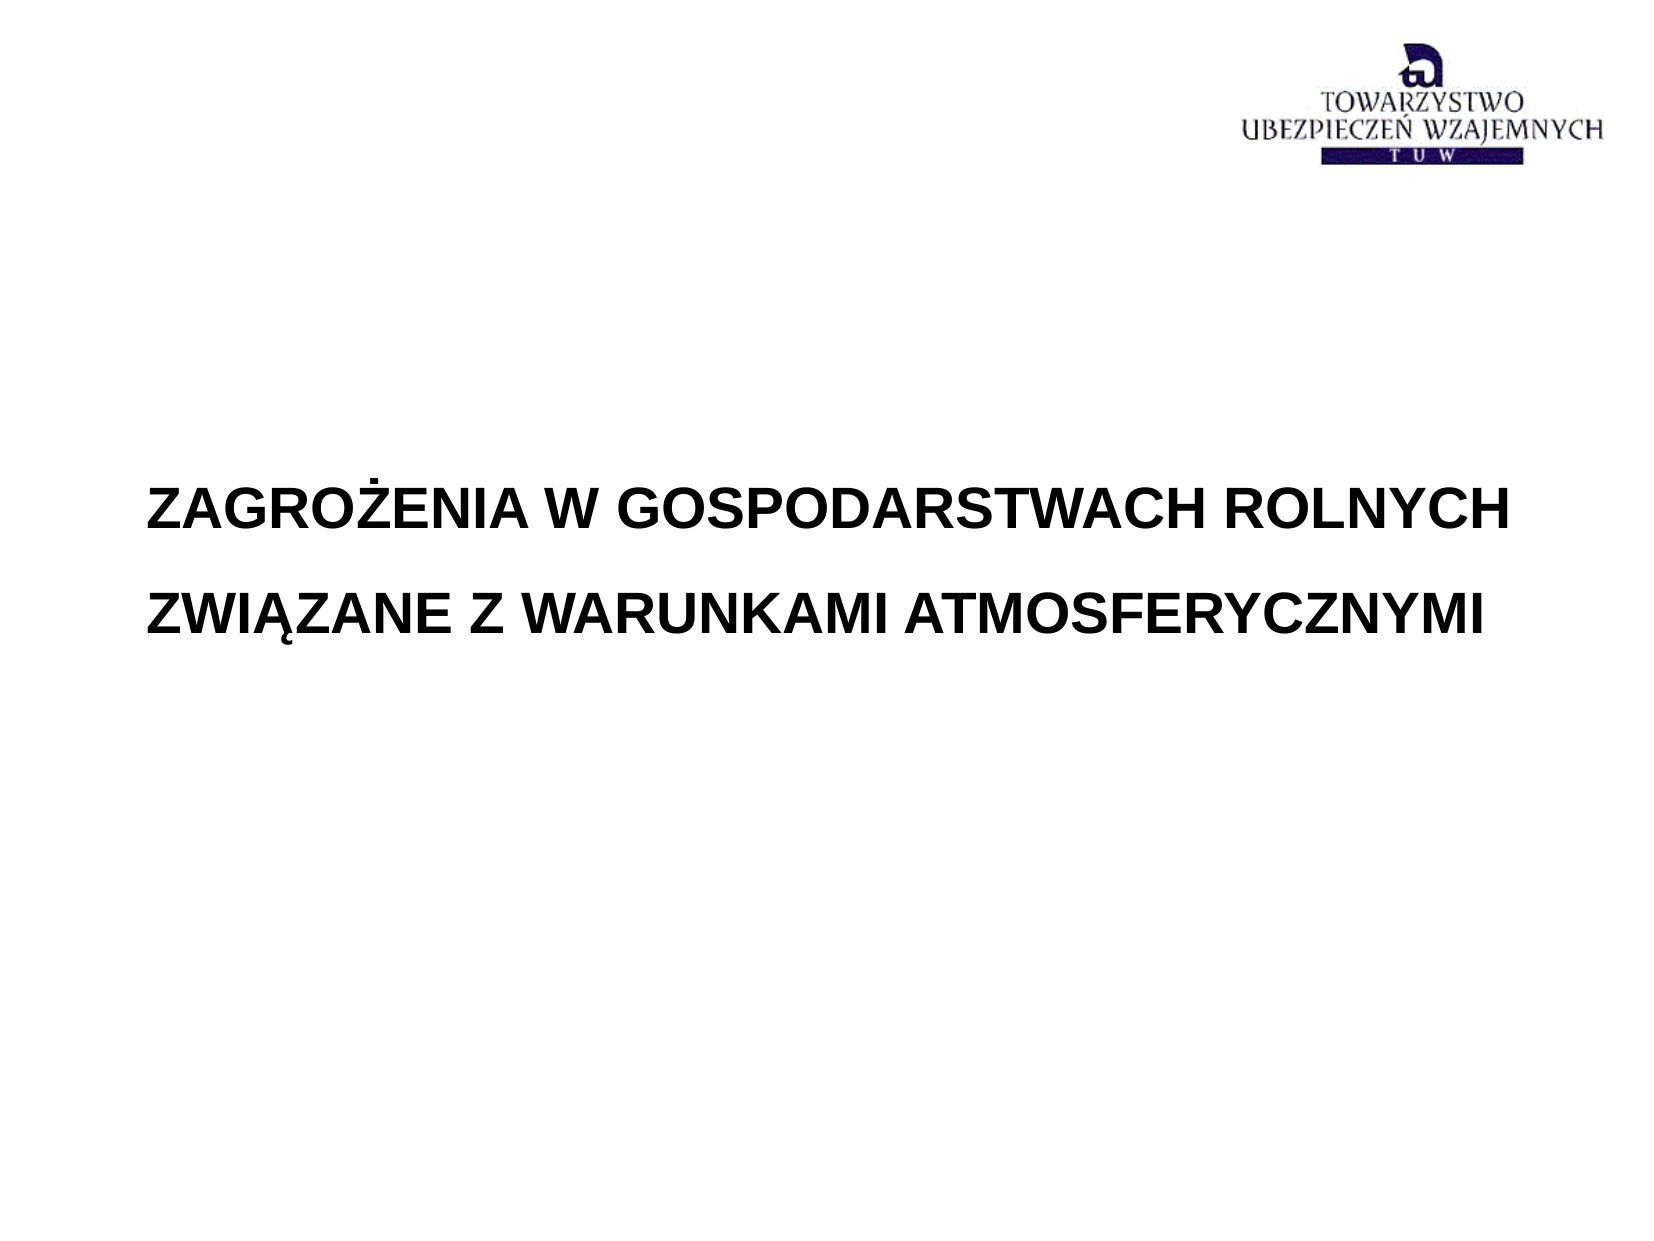

ZAGROŻENIA W GOSPODARSTWACH ROLNYCH
ZWIĄZANE Z WARUNKAMI ATMOSFERYCZNYMI